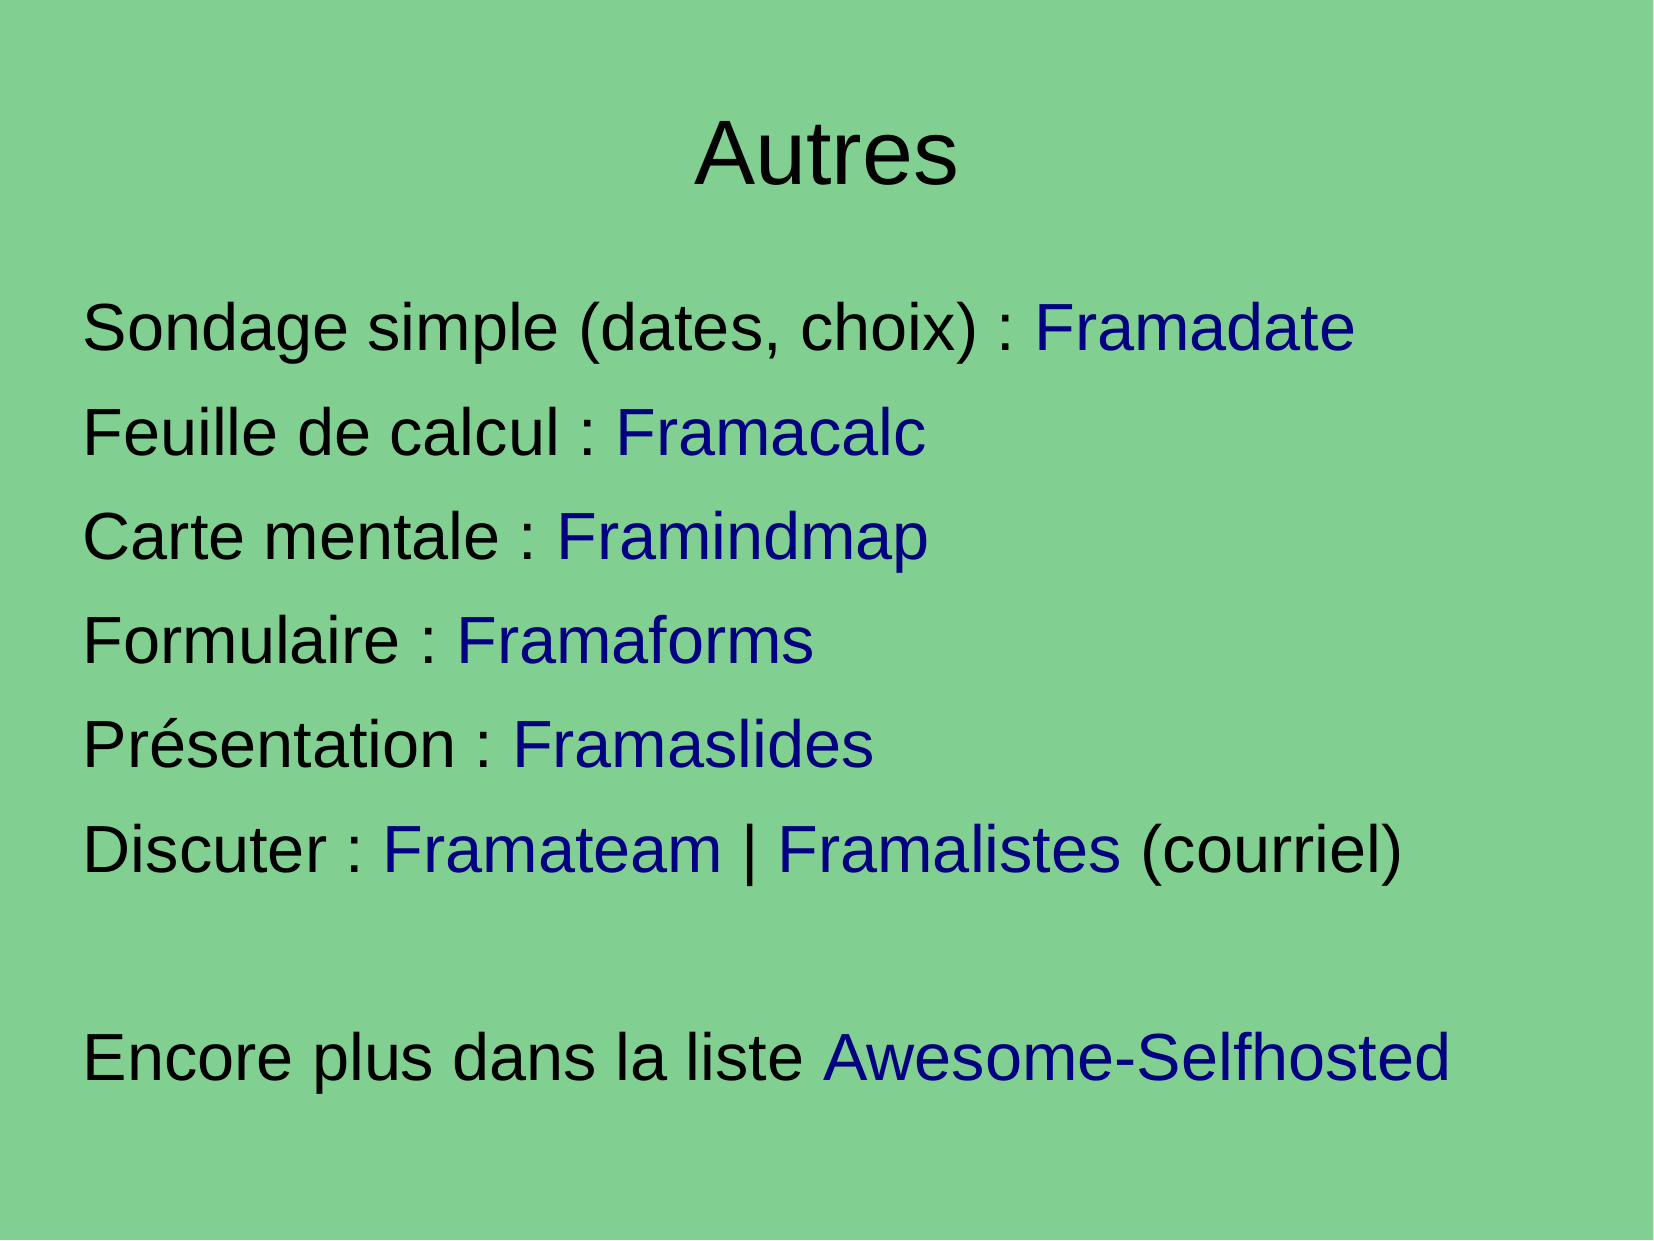

# Autres
Sondage simple (dates, choix) : Framadate
Feuille de calcul : Framacalc
Carte mentale : Framindmap
Formulaire : Framaforms
Présentation : Framaslides
Discuter : Framateam | Framalistes (courriel)
Encore plus dans la liste Awesome-Selfhosted